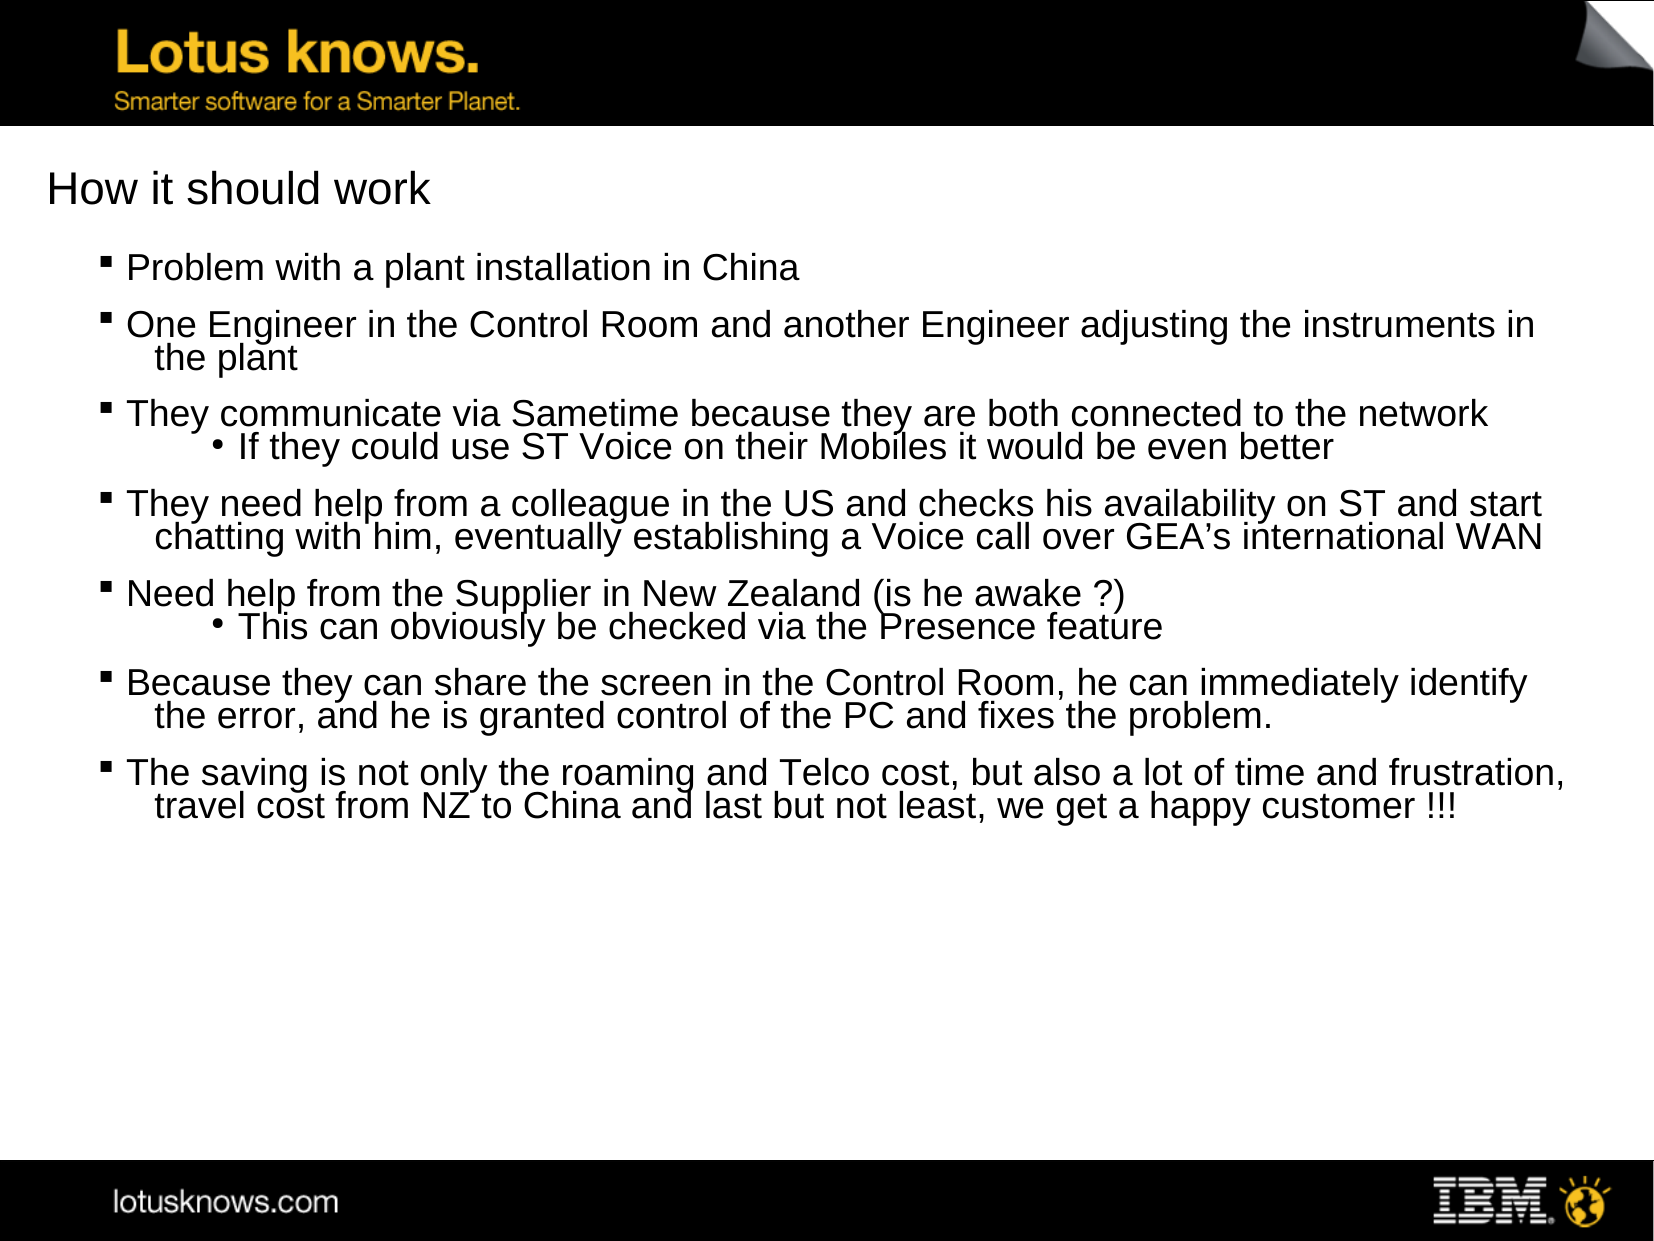

# How it should work
Problem with a plant installation in China
One Engineer in the Control Room and another Engineer adjusting the instruments in the plant
They communicate via Sametime because they are both connected to the network
If they could use ST Voice on their Mobiles it would be even better
They need help from a colleague in the US and checks his availability on ST and start chatting with him, eventually establishing a Voice call over GEA’s international WAN
Need help from the Supplier in New Zealand (is he awake ?)
This can obviously be checked via the Presence feature
Because they can share the screen in the Control Room, he can immediately identify the error, and he is granted control of the PC and fixes the problem.
The saving is not only the roaming and Telco cost, but also a lot of time and frustration, travel cost from NZ to China and last but not least, we get a happy customer !!!